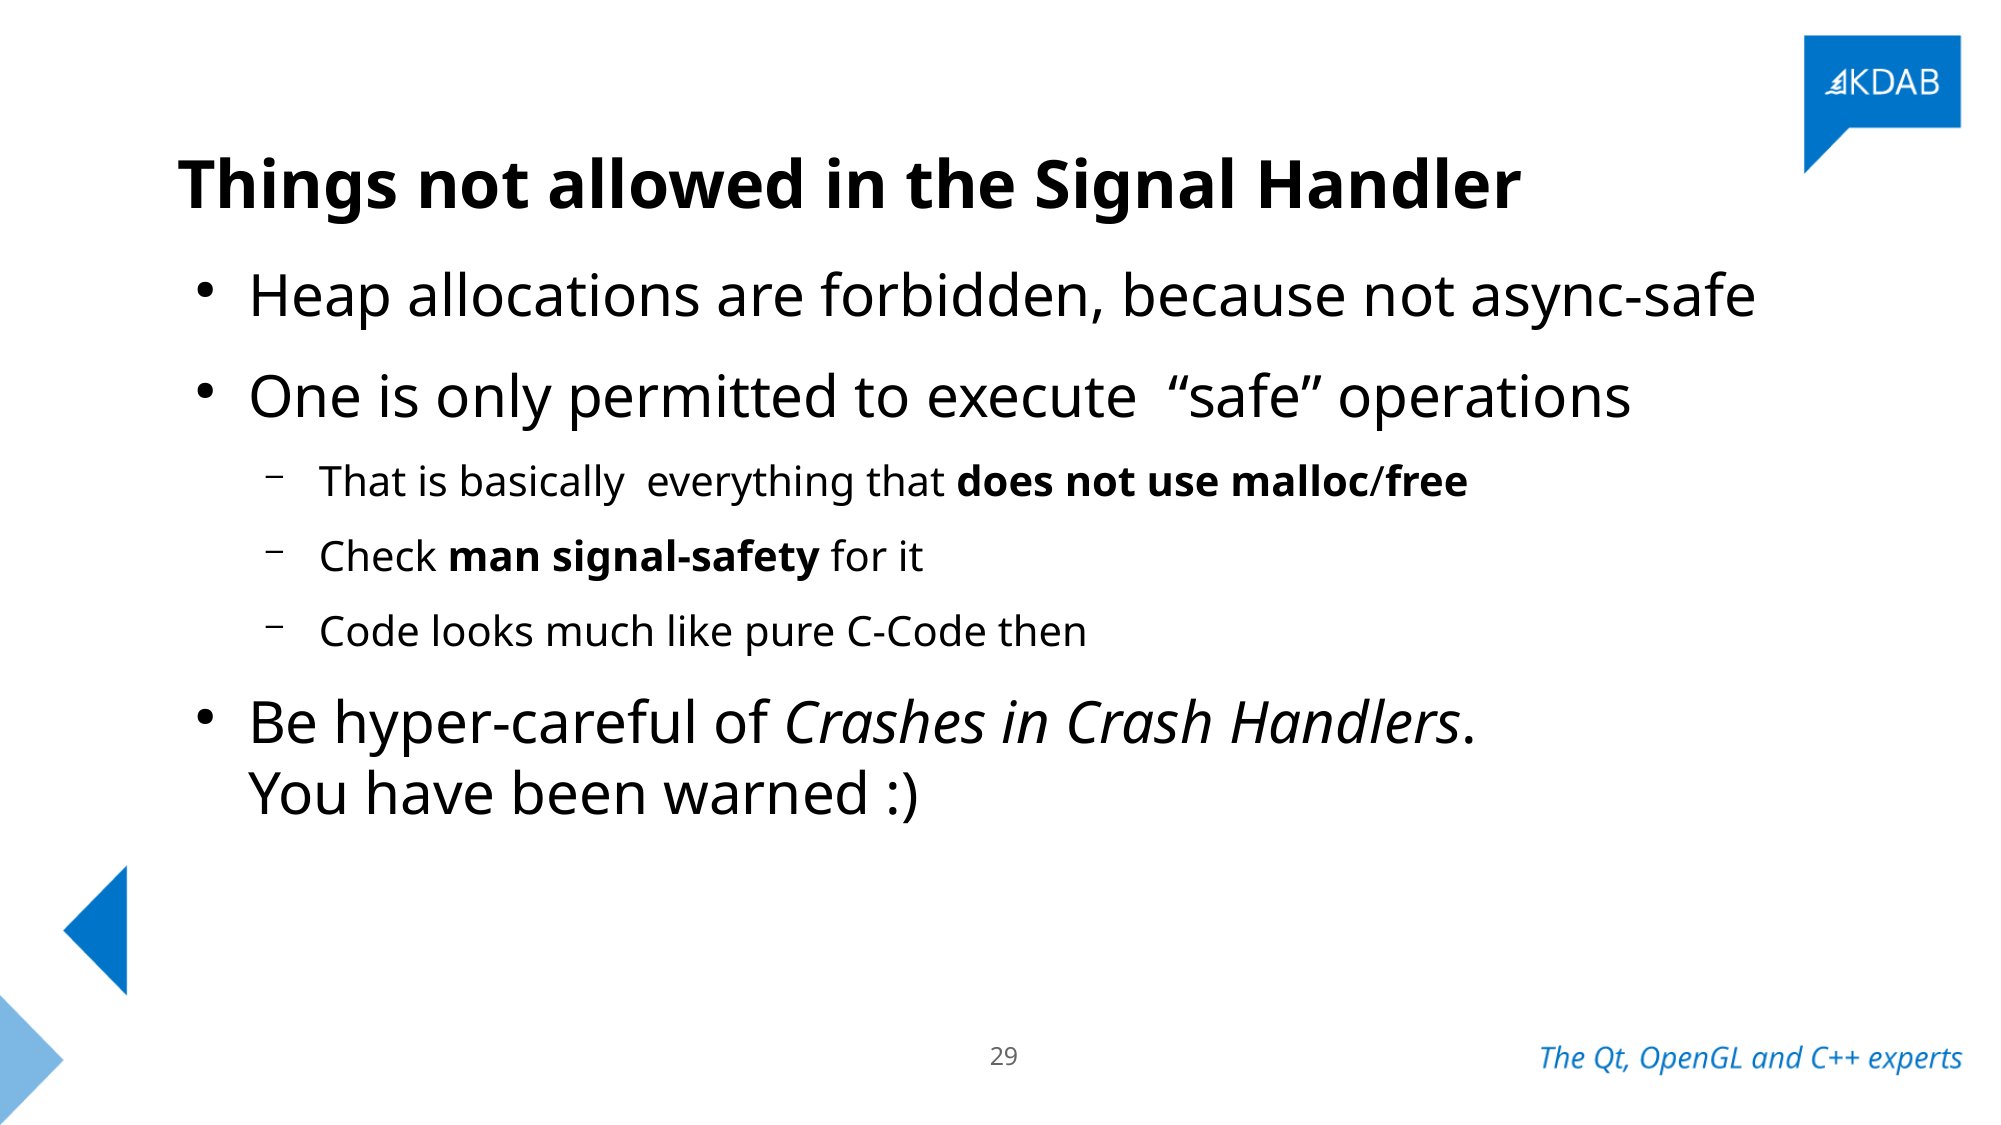

# Things not allowed in the Signal Handler
Heap allocations are forbidden, because not async-safe
One is only permitted to execute “safe” operations
That is basically everything that does not use malloc/free
Check man signal-safety for it
Code looks much like pure C-Code then
Be hyper-careful of Crashes in Crash Handlers.
You have been warned :)